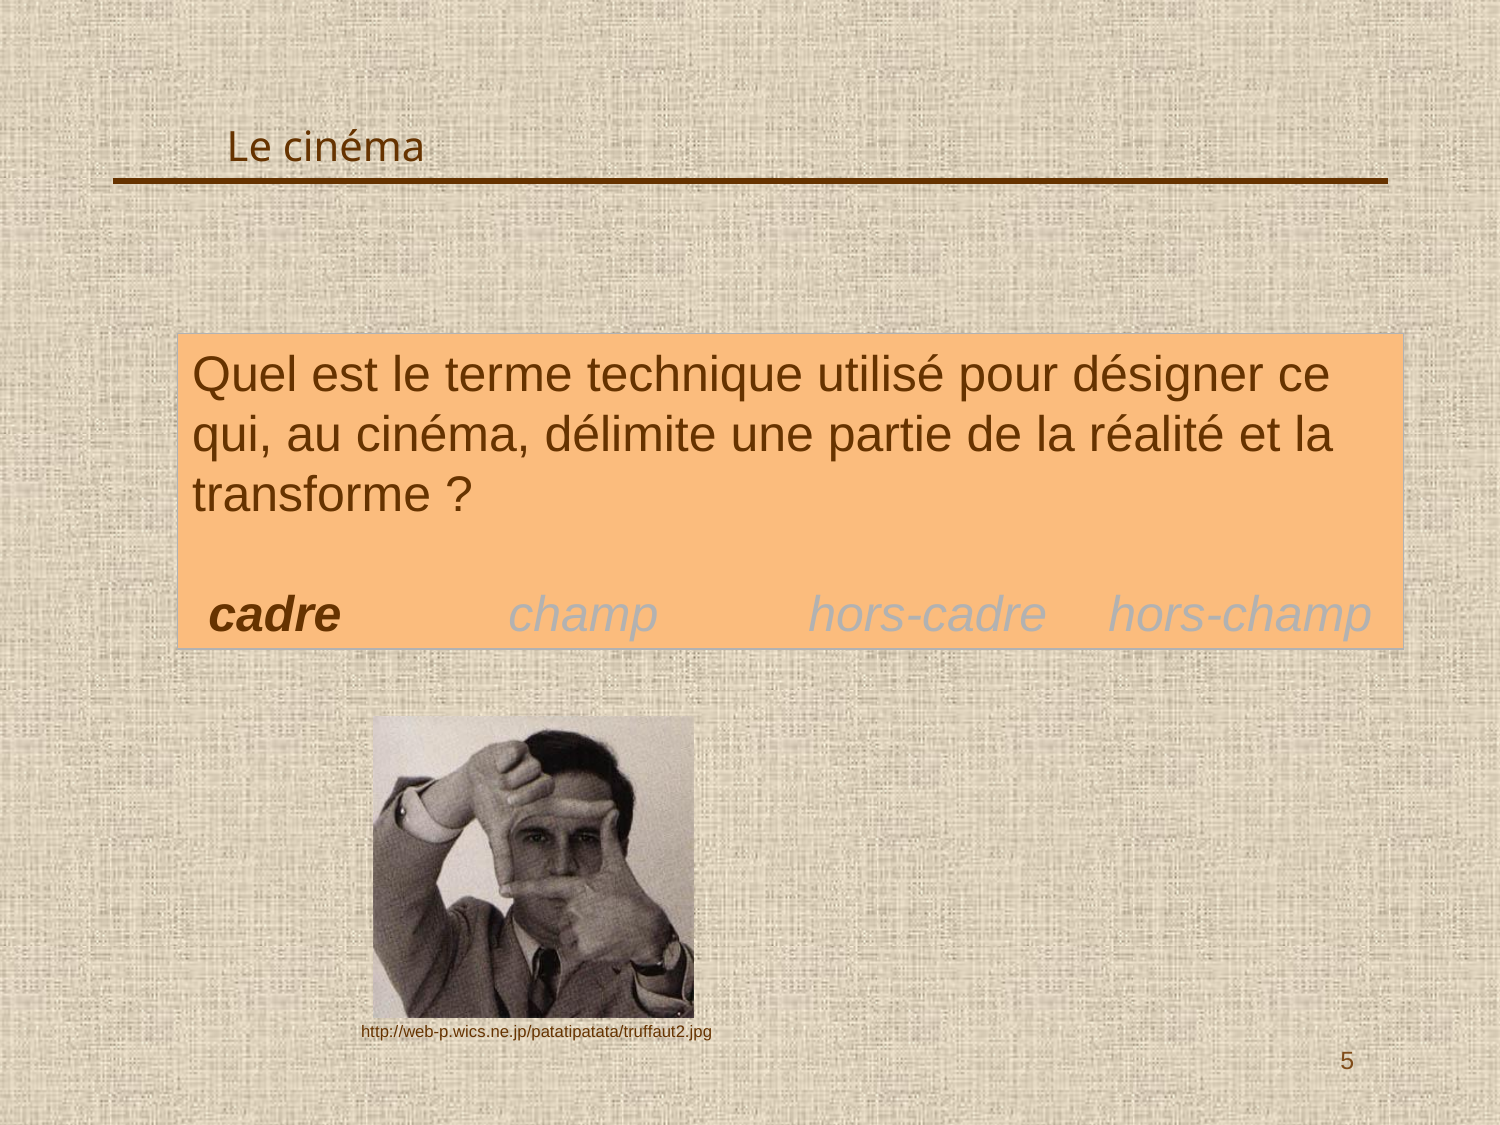

Le cinéma
Quel est le terme technique utilisé pour désigner ce qui, au cinéma, délimite une partie de la réalité et la transforme ?
cadre		champ	hors-cadre	hors-champ
http://web-p.wics.ne.jp/patatipatata/truffaut2.jpg
5